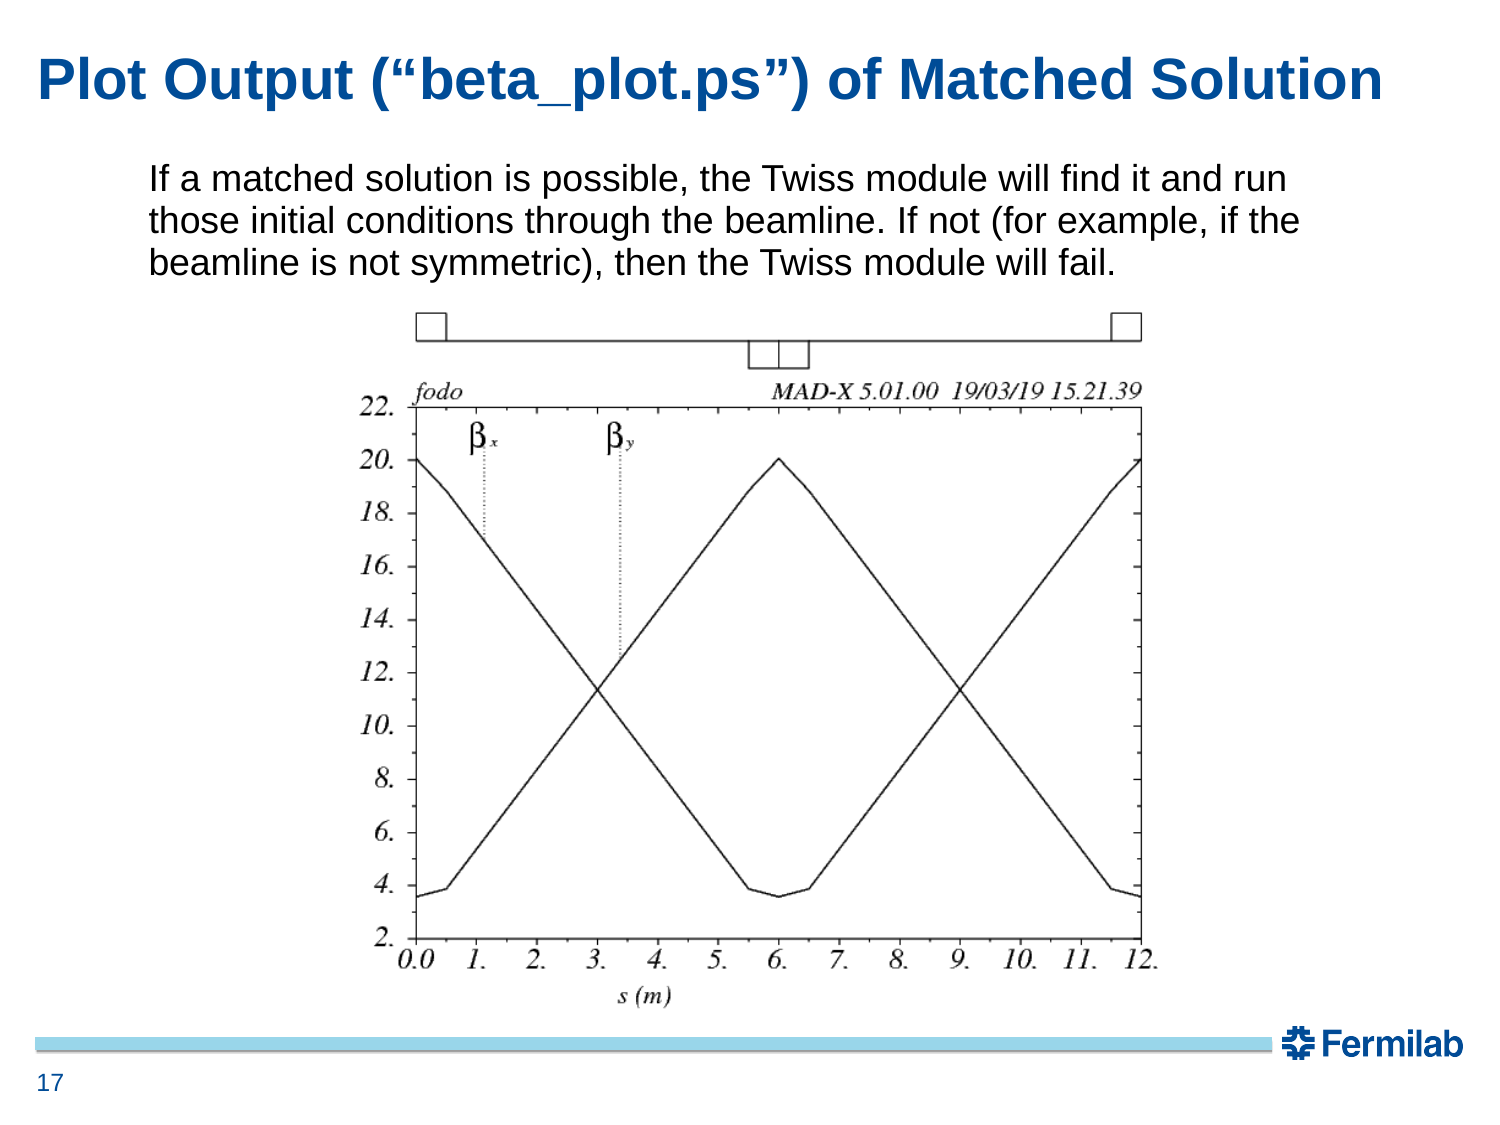

# Plot Output (“beta_plot.ps”) of Matched Solution
If a matched solution is possible, the Twiss module will find it and run those initial conditions through the beamline. If not (for example, if the beamline is not symmetric), then the Twiss module will fail.